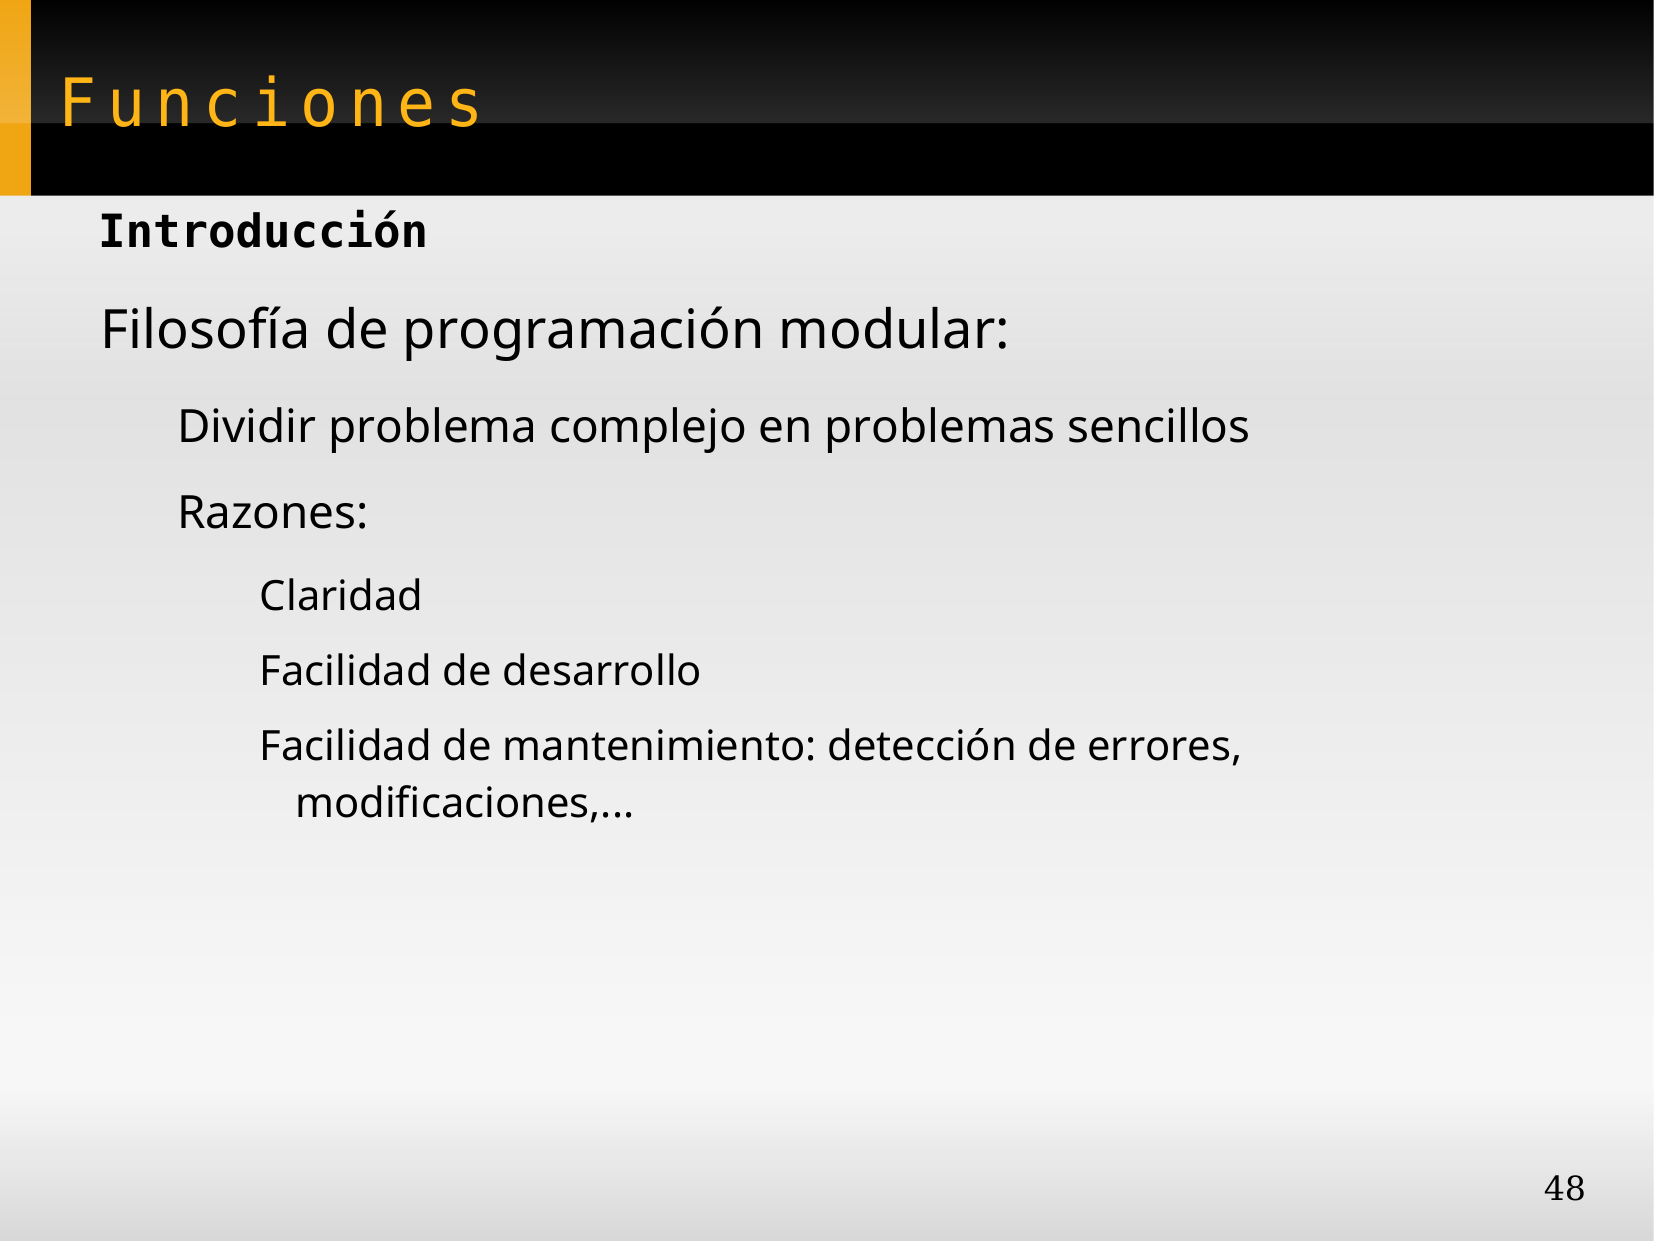

# Funciones
Introducción
Filosofía de programación modular:
Dividir problema complejo en problemas sencillos
Razones:
Claridad
Facilidad de desarrollo
Facilidad de mantenimiento: detección de errores, modificaciones,...
48